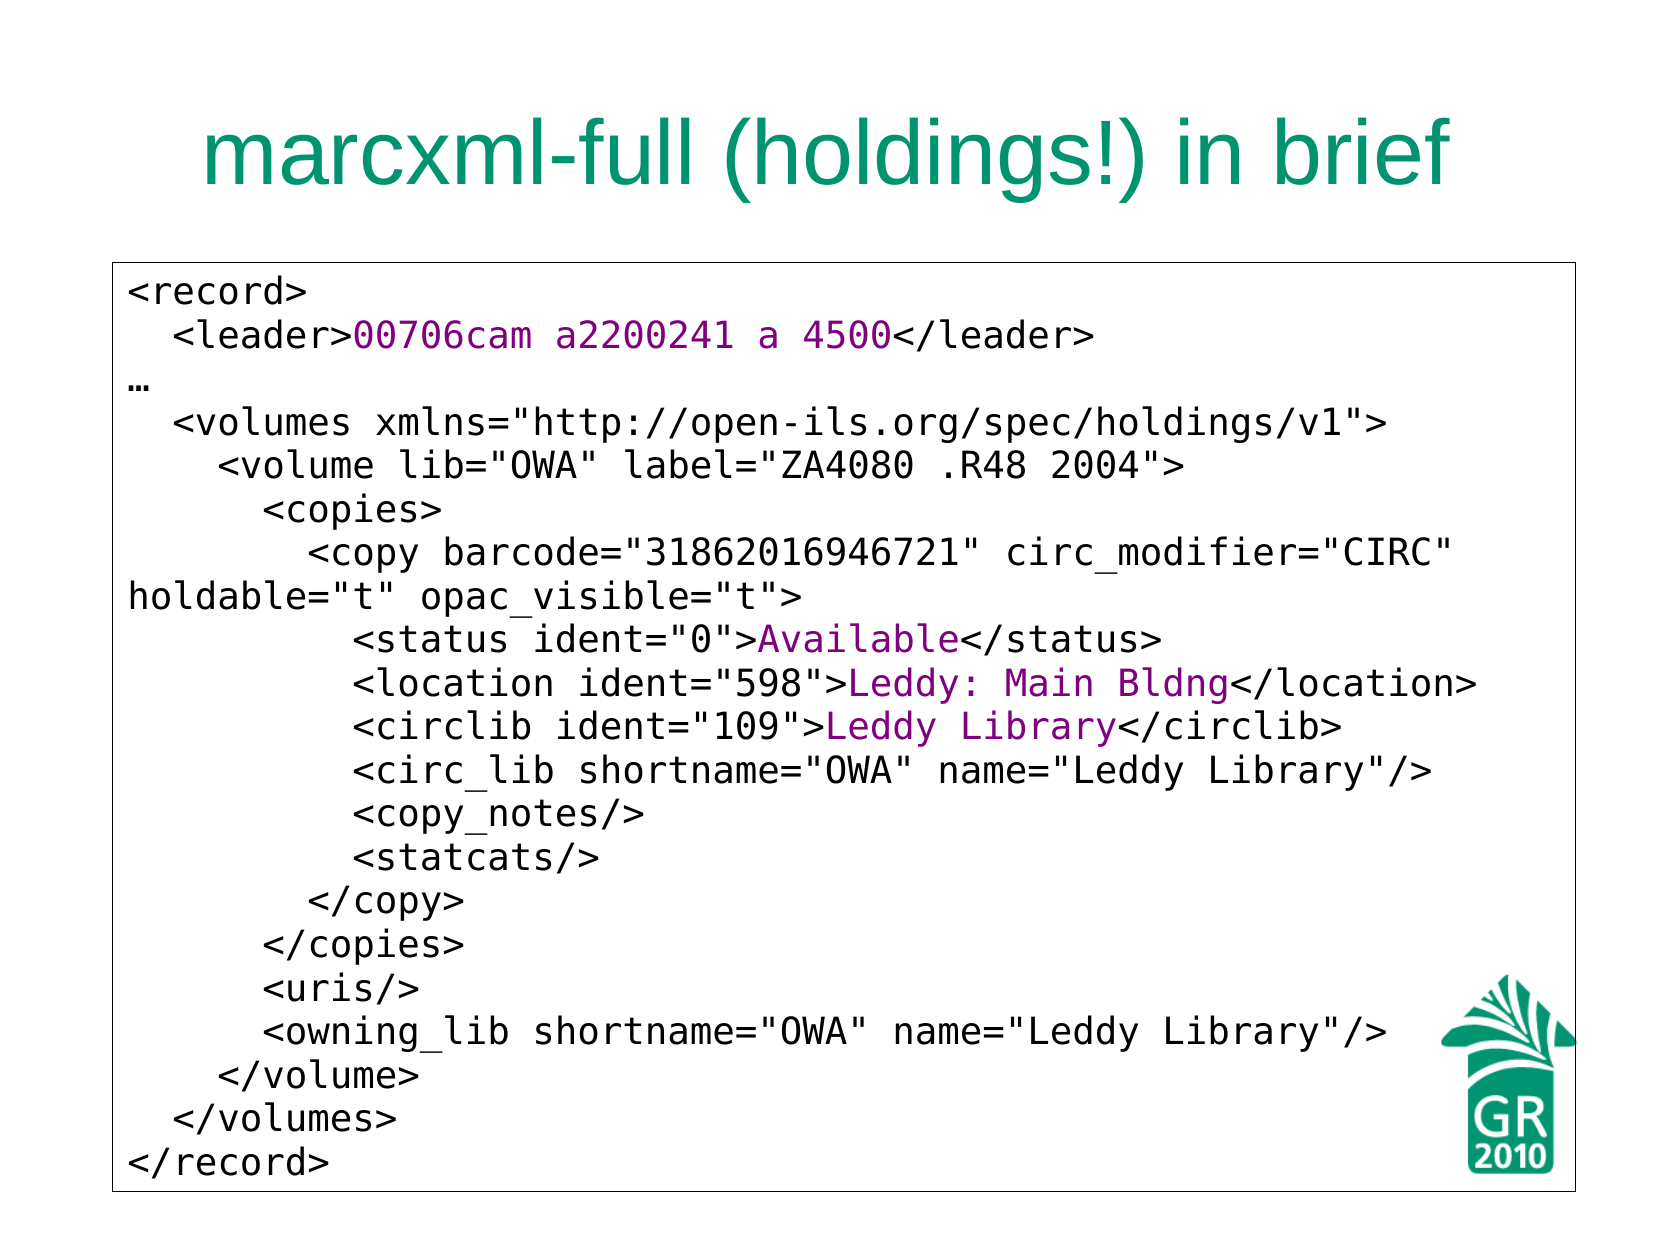

# marcxml-full (holdings!) in brief
<record>
 <leader>00706cam a2200241 a 4500</leader>
…
 <volumes xmlns="http://open-ils.org/spec/holdings/v1">
 <volume lib="OWA" label="ZA4080 .R48 2004">
 <copies>
 <copy barcode="31862016946721" circ_modifier="CIRC" holdable="t" opac_visible="t">
 <status ident="0">Available</status>
 <location ident="598">Leddy: Main Bldng</location>
 <circlib ident="109">Leddy Library</circlib>
 <circ_lib shortname="OWA" name="Leddy Library"/>
 <copy_notes/>
 <statcats/>
 </copy>
 </copies>
 <uris/>
 <owning_lib shortname="OWA" name="Leddy Library"/>
 </volume>
 </volumes>
</record>